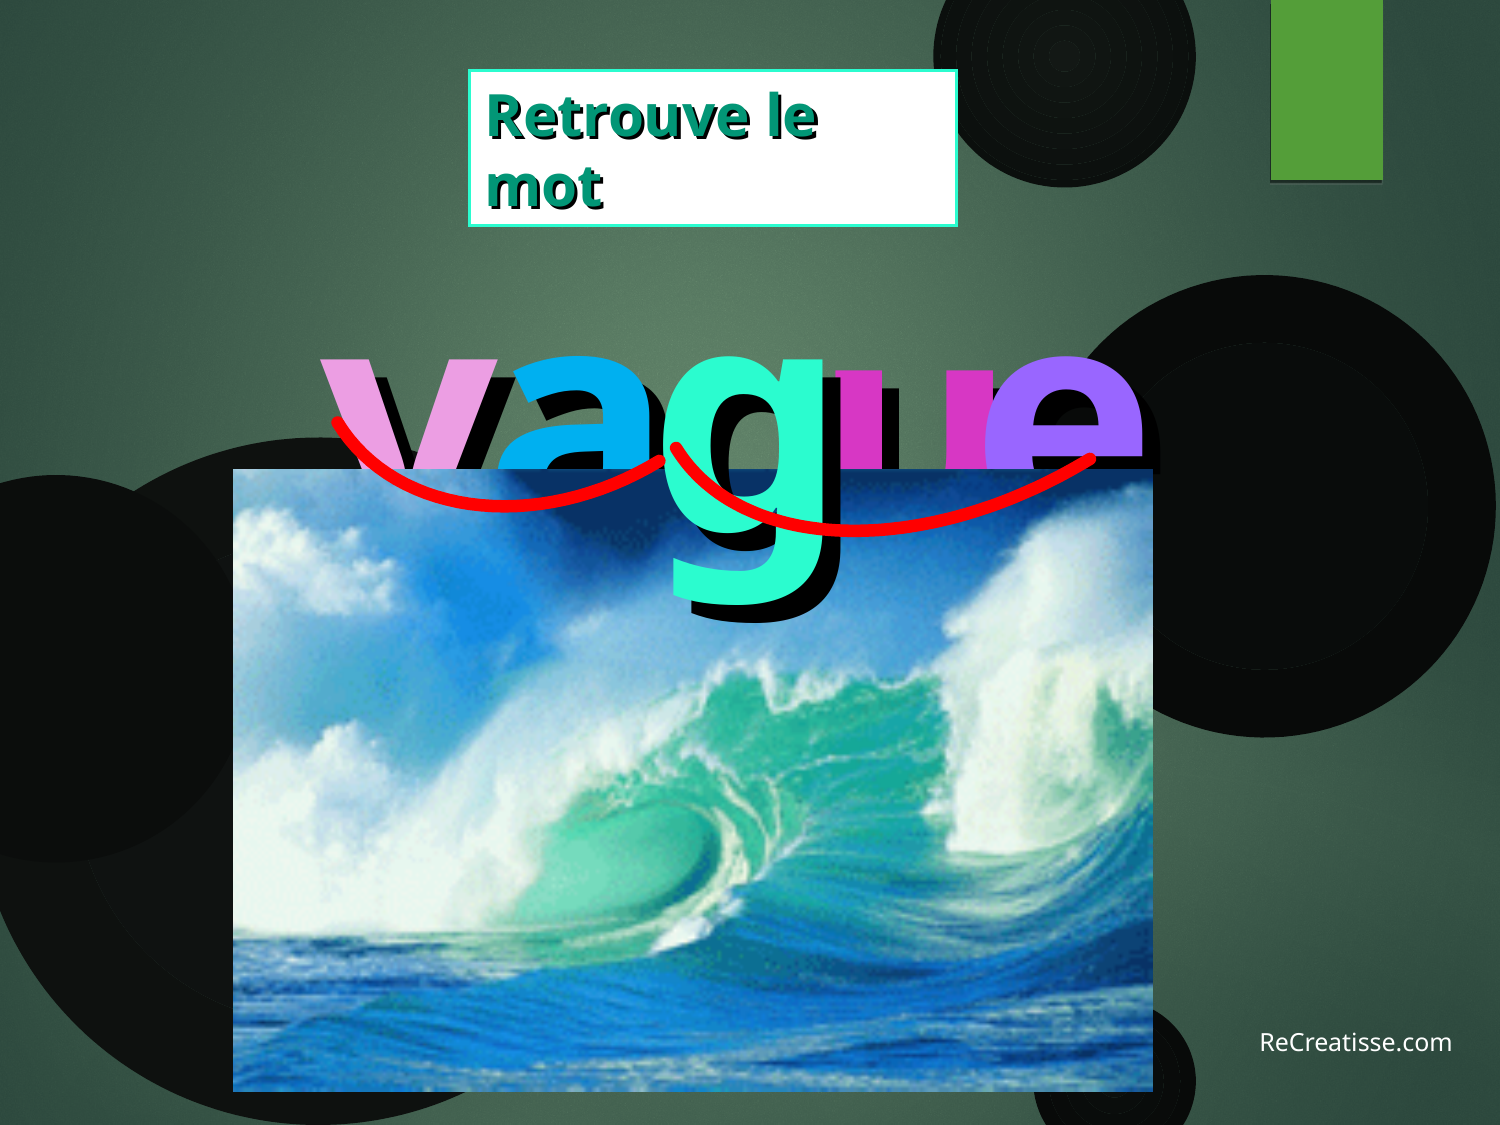

Retrouve le mot
v
a
g
e
u
ReCreatisse.com